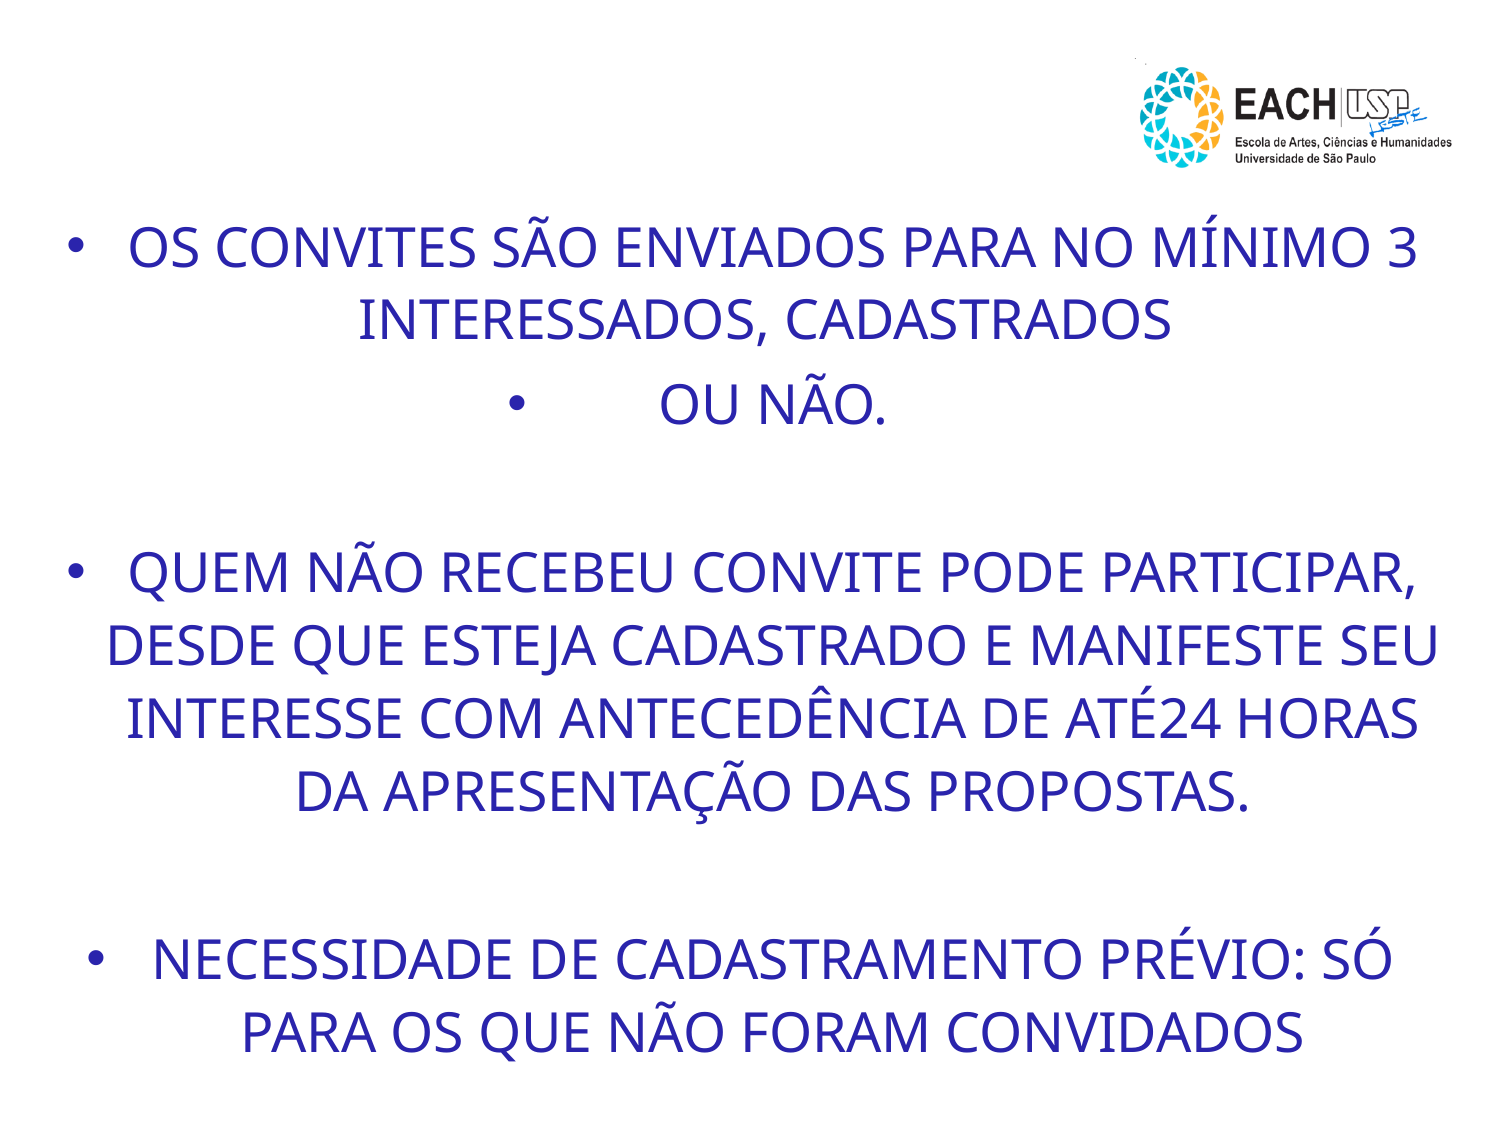

# OS CONVITES SÃO ENVIADOS PARA NO MÍNIMO 3 INTERESSADOS, CADASTRADOS
OU NÃO.
QUEM NÃO RECEBEU CONVITE PODE PARTICIPAR, DESDE QUE ESTEJA CADASTRADO E MANIFESTE SEU INTERESSE COM ANTECEDÊNCIA DE ATÉ24 HORAS DA APRESENTAÇÃO DAS PROPOSTAS.
NECESSIDADE DE CADASTRAMENTO PRÉVIO: SÓ PARA OS QUE NÃO FORAM CONVIDADOS